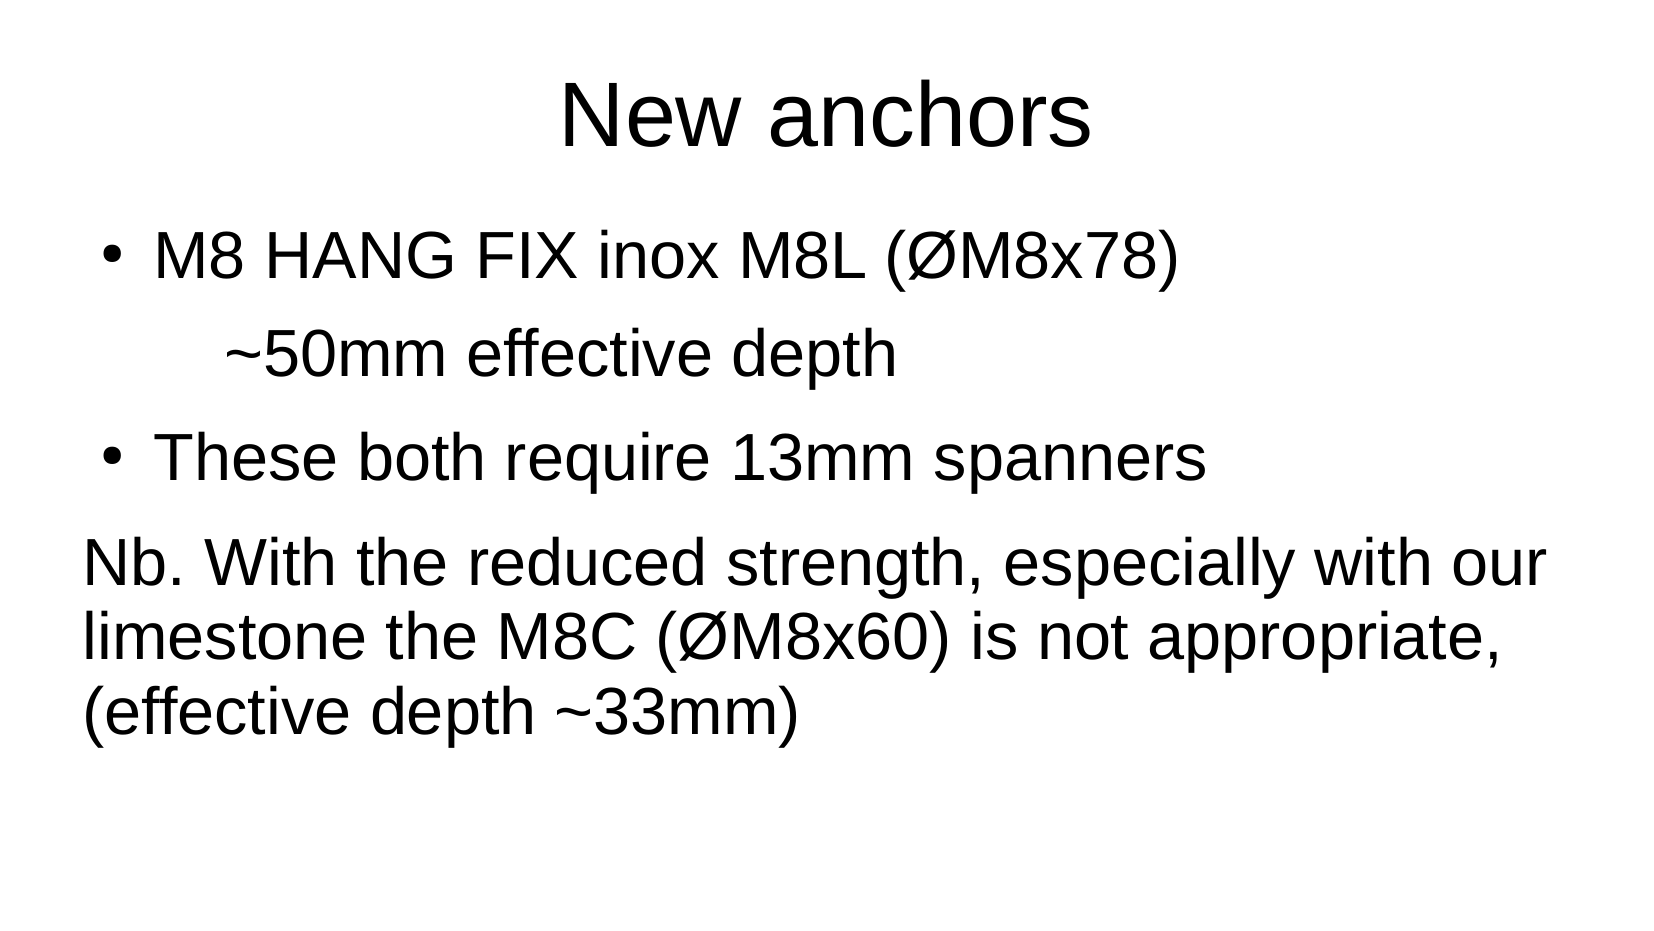

# New anchors
M8 HANG FIX inox M8L (ØM8x78)
~50mm effective depth
These both require 13mm spanners
Nb. With the reduced strength, especially with our limestone the M8C (ØM8x60) is not appropriate, (effective depth ~33mm)